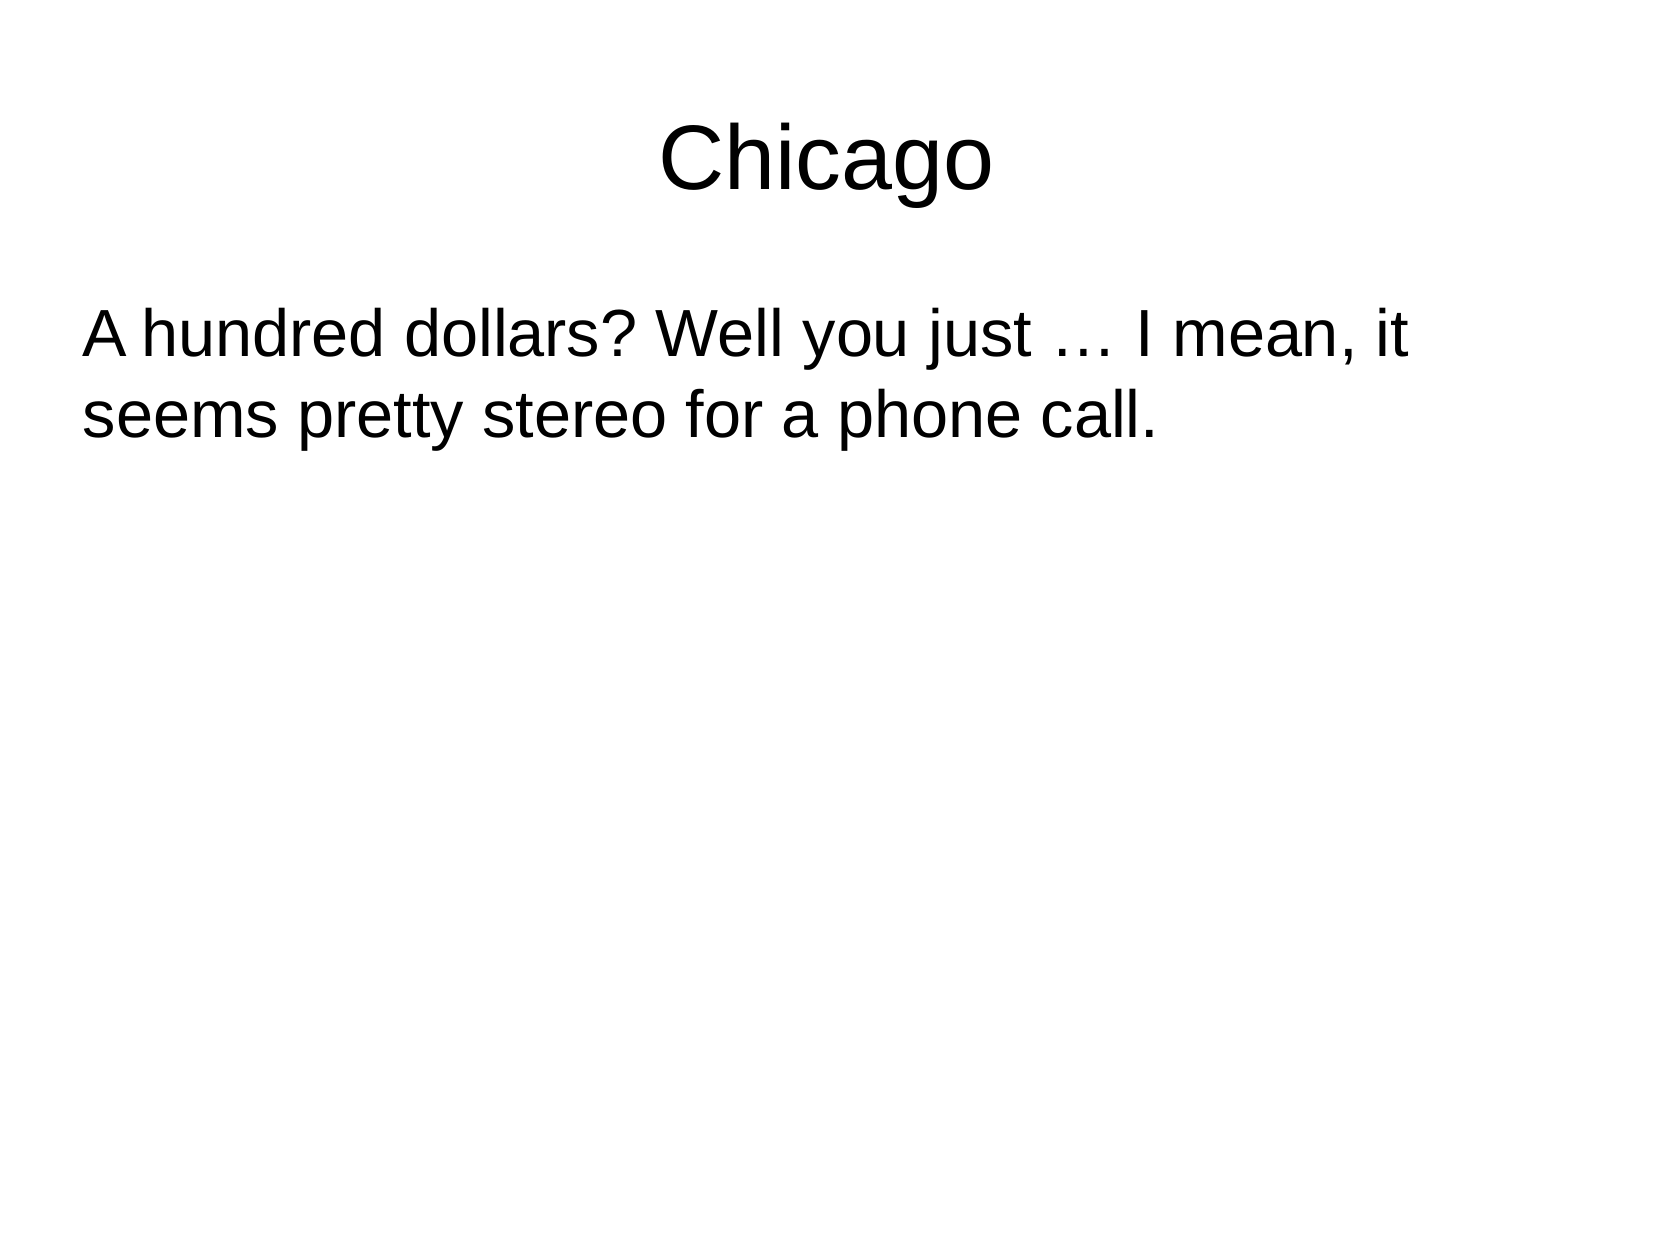

# Chicago
A hundred dollars? Well you just … I mean, it seems pretty stereo for a phone call.